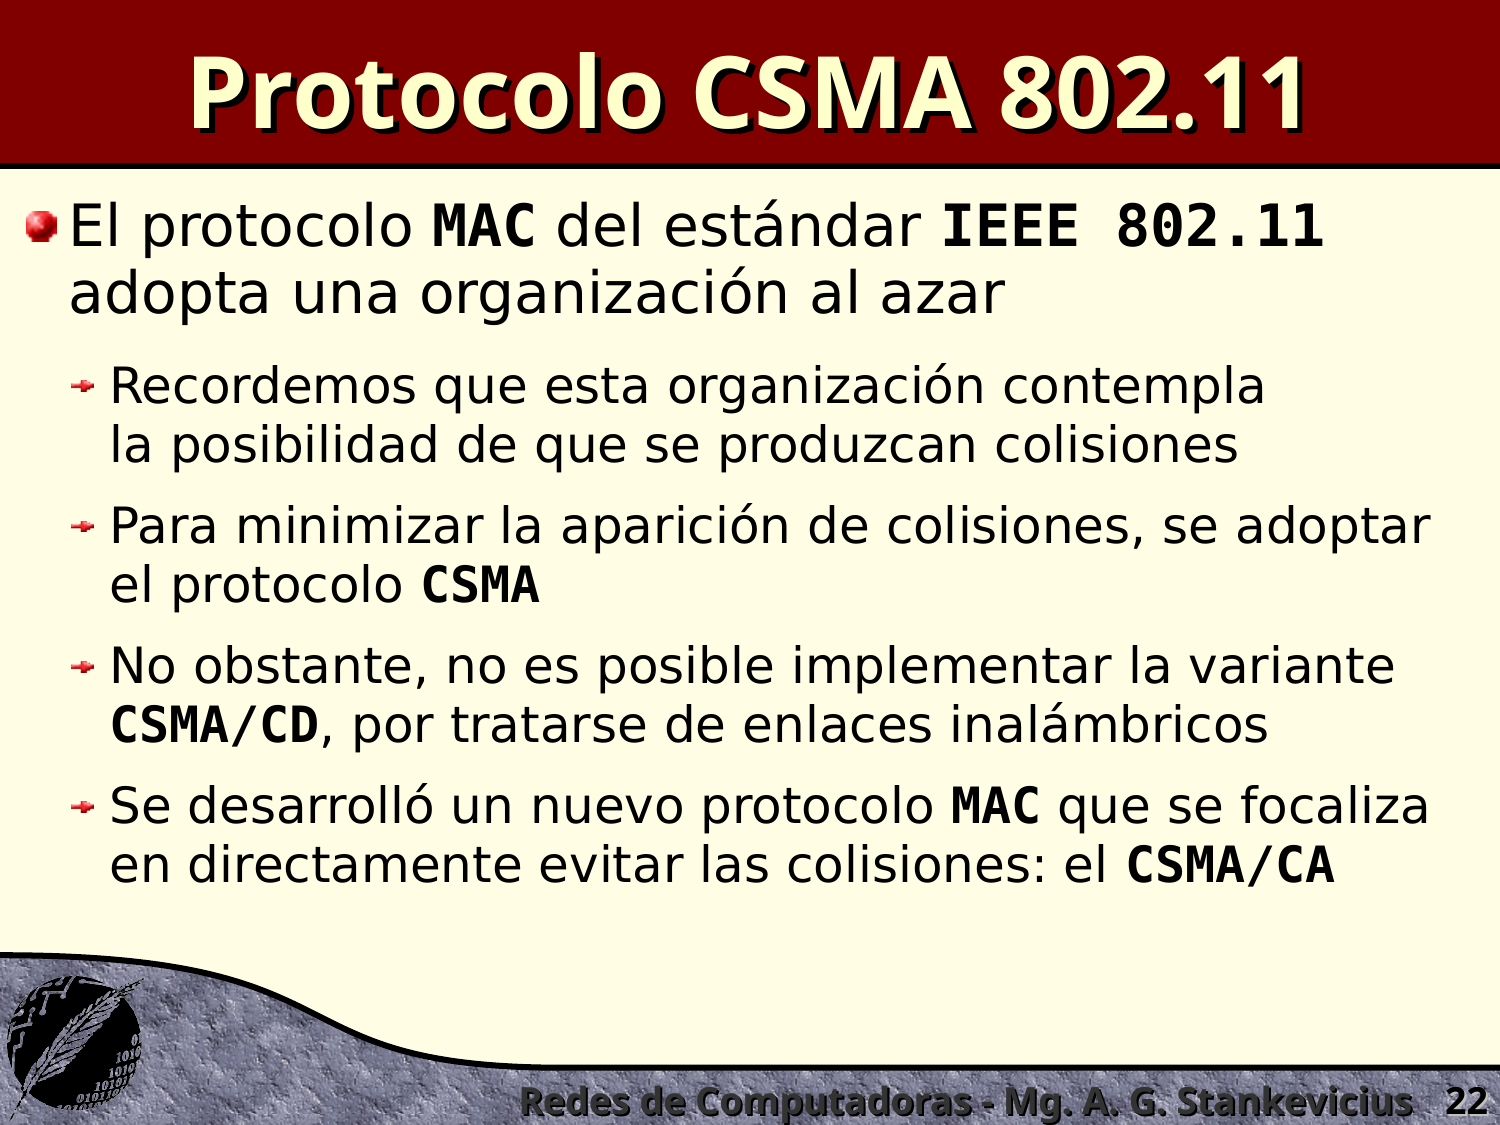

# Protocolo CSMA 802.11
El protocolo MAC del estándar IEEE 802.11 adopta una organización al azar
Recordemos que esta organización contempla
la posibilidad de que se produzcan colisiones
Para minimizar la aparición de colisiones, se adoptar el protocolo CSMA
No obstante, no es posible implementar la variante CSMA/CD, por tratarse de enlaces inalámbricos
Se desarrolló un nuevo protocolo MAC que se focaliza en directamente evitar las colisiones: el CSMA/CA
22